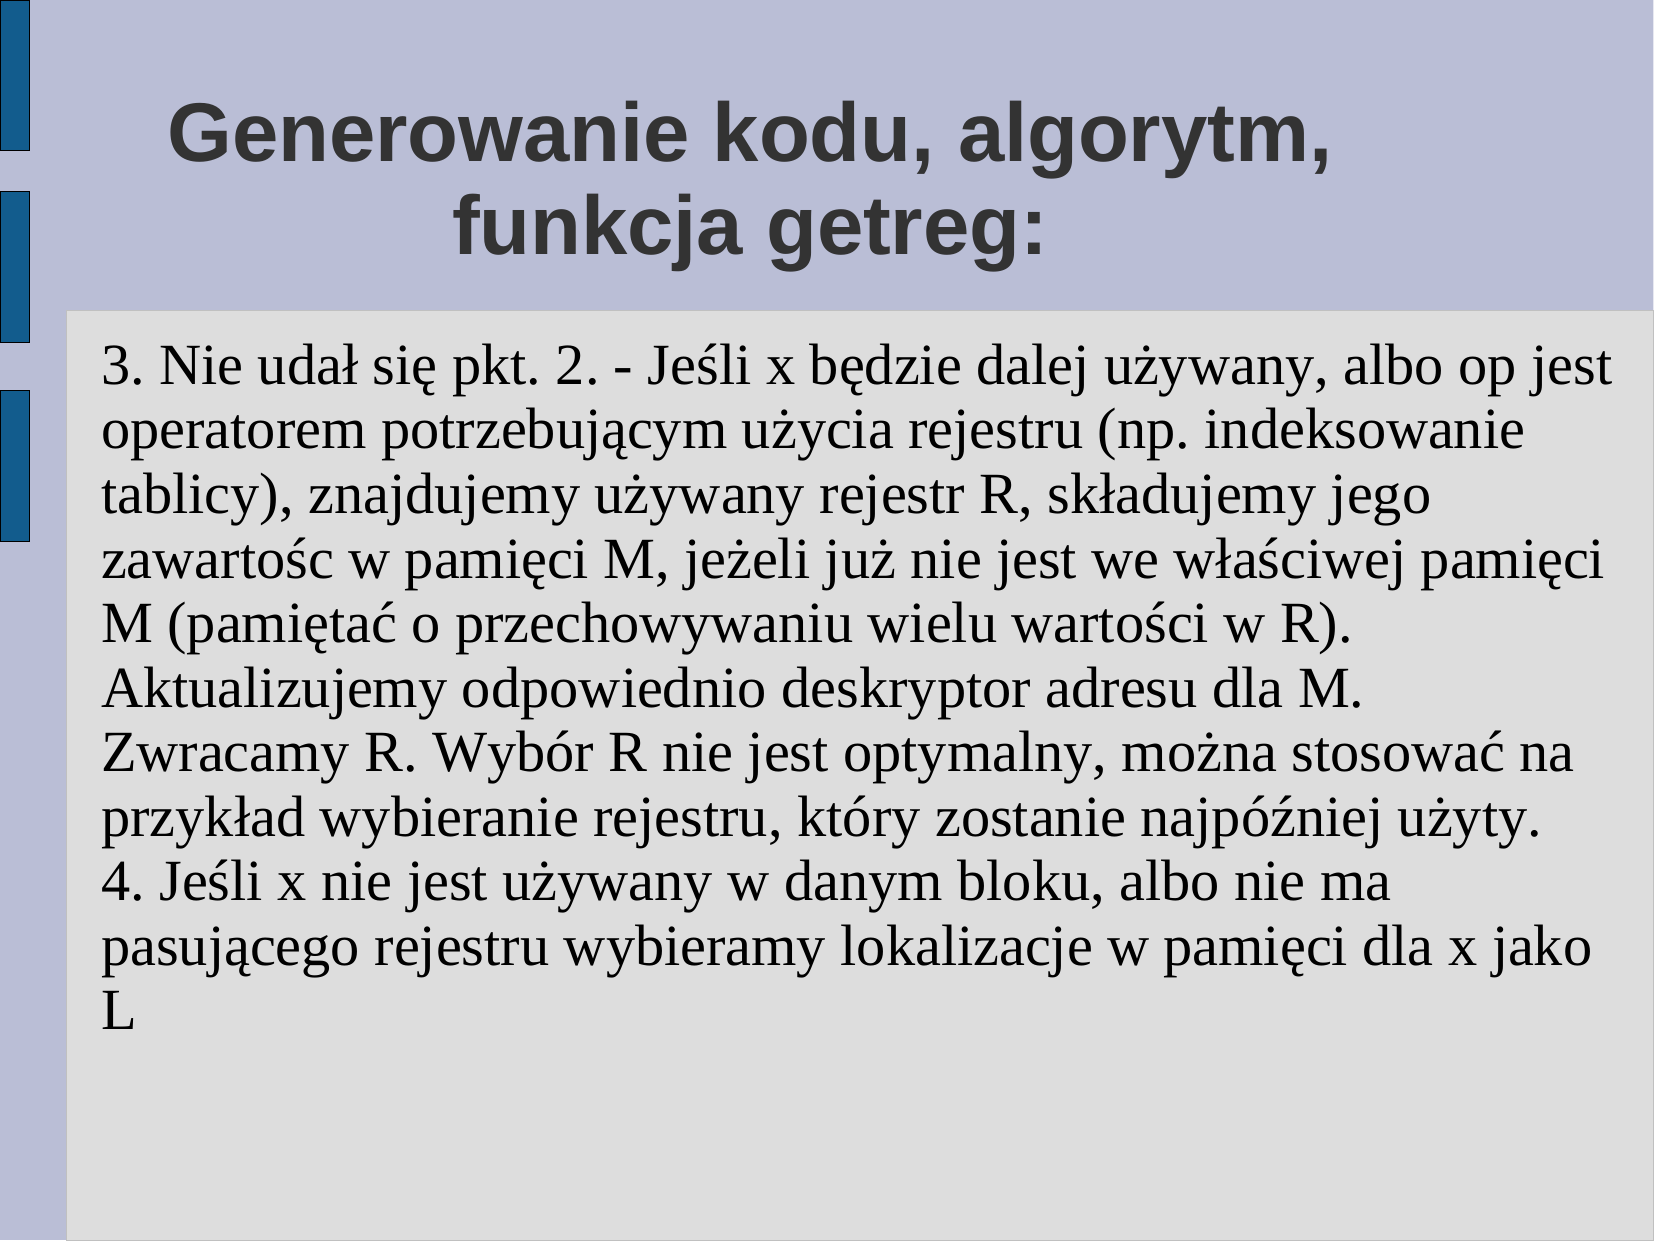

# Generowanie kodu, algorytm, funkcja getreg:
3. Nie udał się pkt. 2. - Jeśli x będzie dalej używany, albo op jest operatorem potrzebującym użycia rejestru (np. indeksowanie tablicy), znajdujemy używany rejestr R, składujemy jego zawartośc w pamięci M, jeżeli już nie jest we właściwej pamięci M (pamiętać o przechowywaniu wielu wartości w R). Aktualizujemy odpowiednio deskryptor adresu dla M. Zwracamy R. Wybór R nie jest optymalny, można stosować na przykład wybieranie rejestru, który zostanie najpóźniej użyty.
4. Jeśli x nie jest używany w danym bloku, albo nie ma pasującego rejestru wybieramy lokalizacje w pamięci dla x jako L